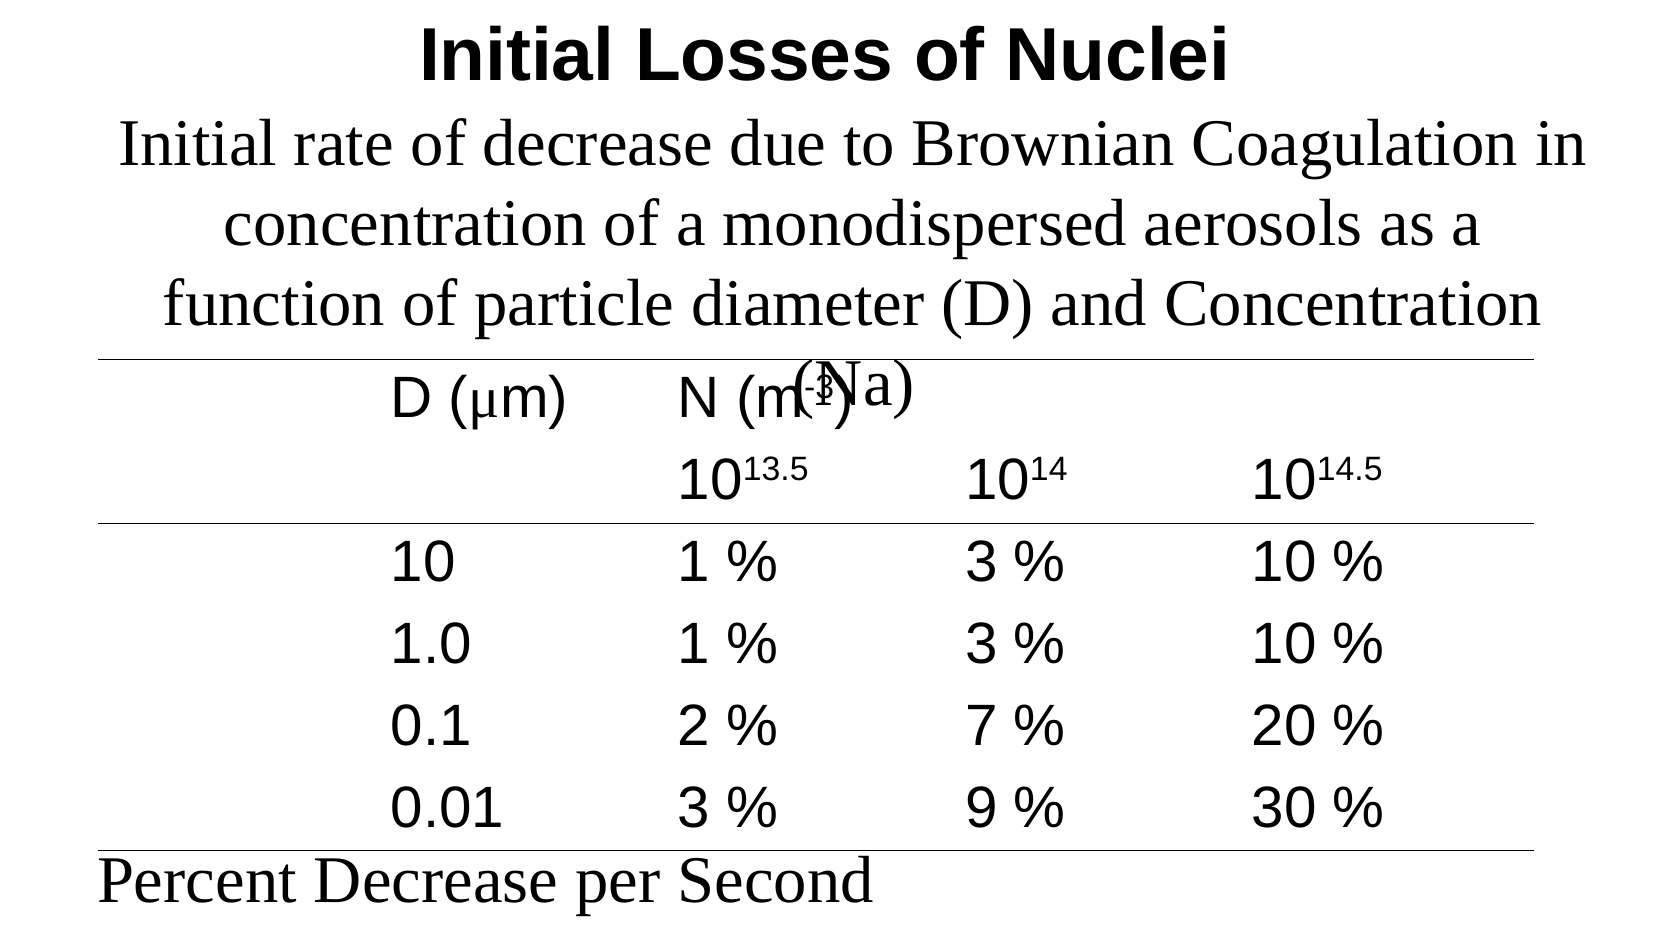

# Initial Losses of Nuclei
Initial rate of decrease due to Brownian Coagulation in concentration of a monodispersed aerosols as a function of particle diameter (D) and Concentration (Na)
| | D (μm) | N (m-3) | | |
| --- | --- | --- | --- | --- |
| | | 1013.5 | 1014 | 1014.5 |
| | 10 | 1 % | 3 % | 10 % |
| | 1.0 | 1 % | 3 % | 10 % |
| | 0.1 | 2 % | 7 % | 20 % |
| | 0.01 | 3 % | 9 % | 30 % |
Percent Decrease per Second